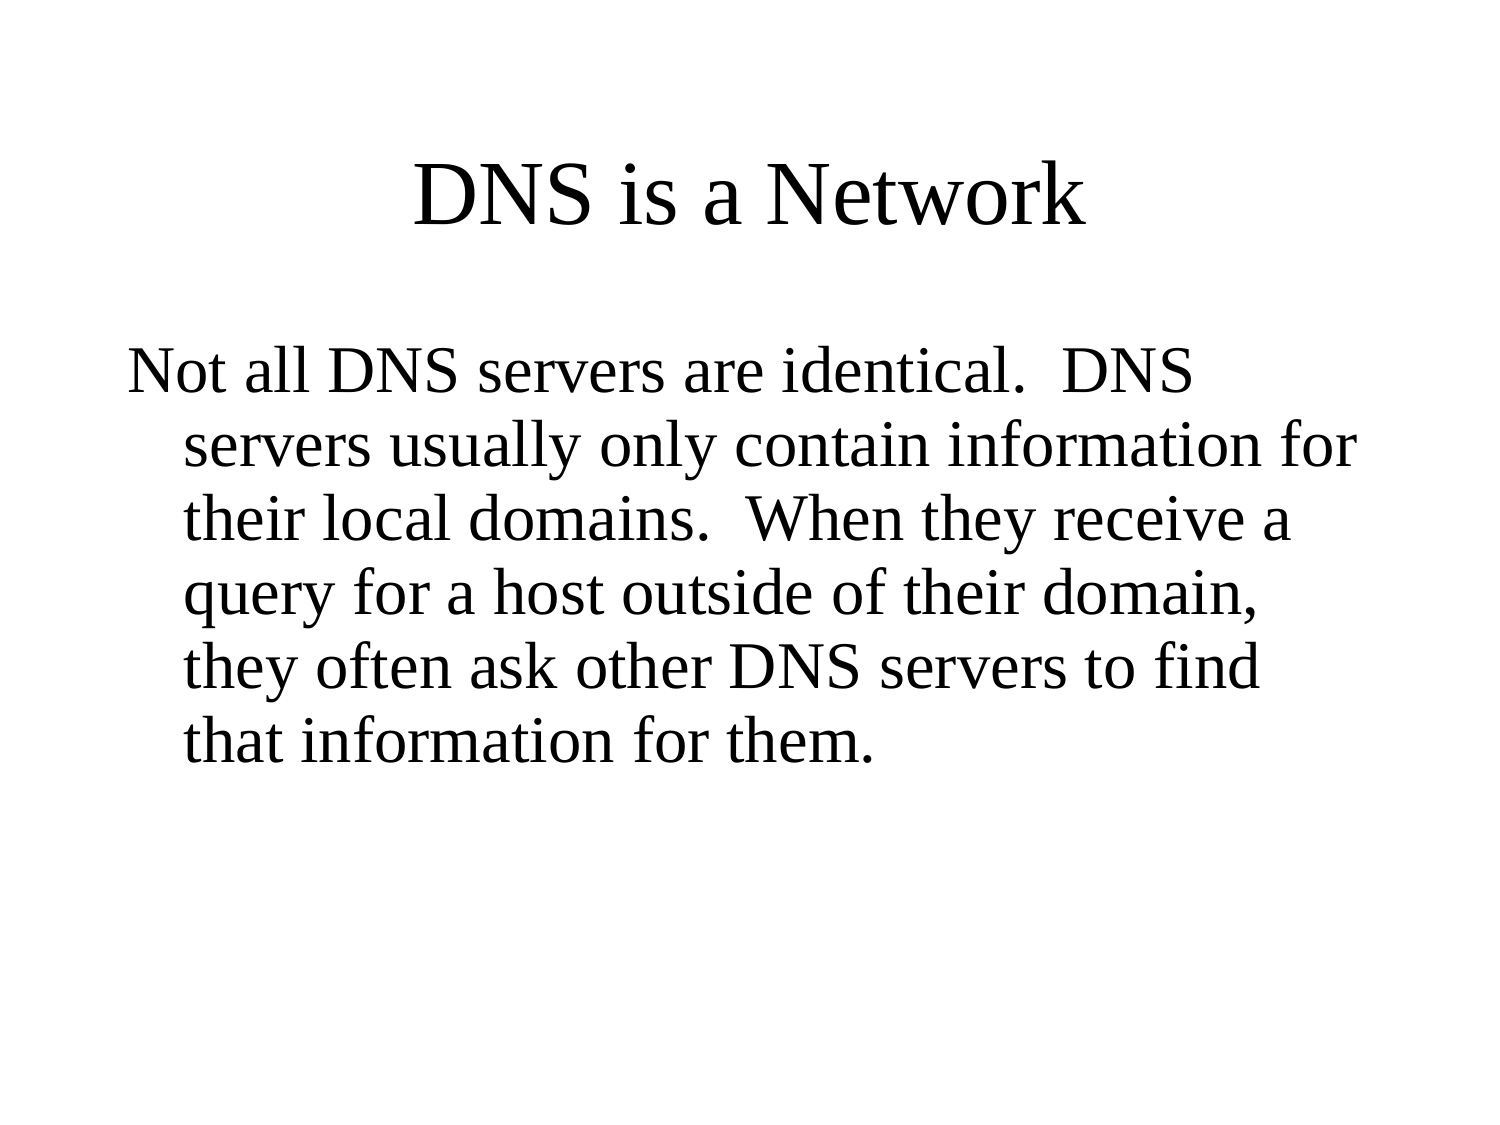

# DNS is a Network
Not all DNS servers are identical. DNS servers usually only contain information for their local domains. When they receive a query for a host outside of their domain, they often ask other DNS servers to find that information for them.